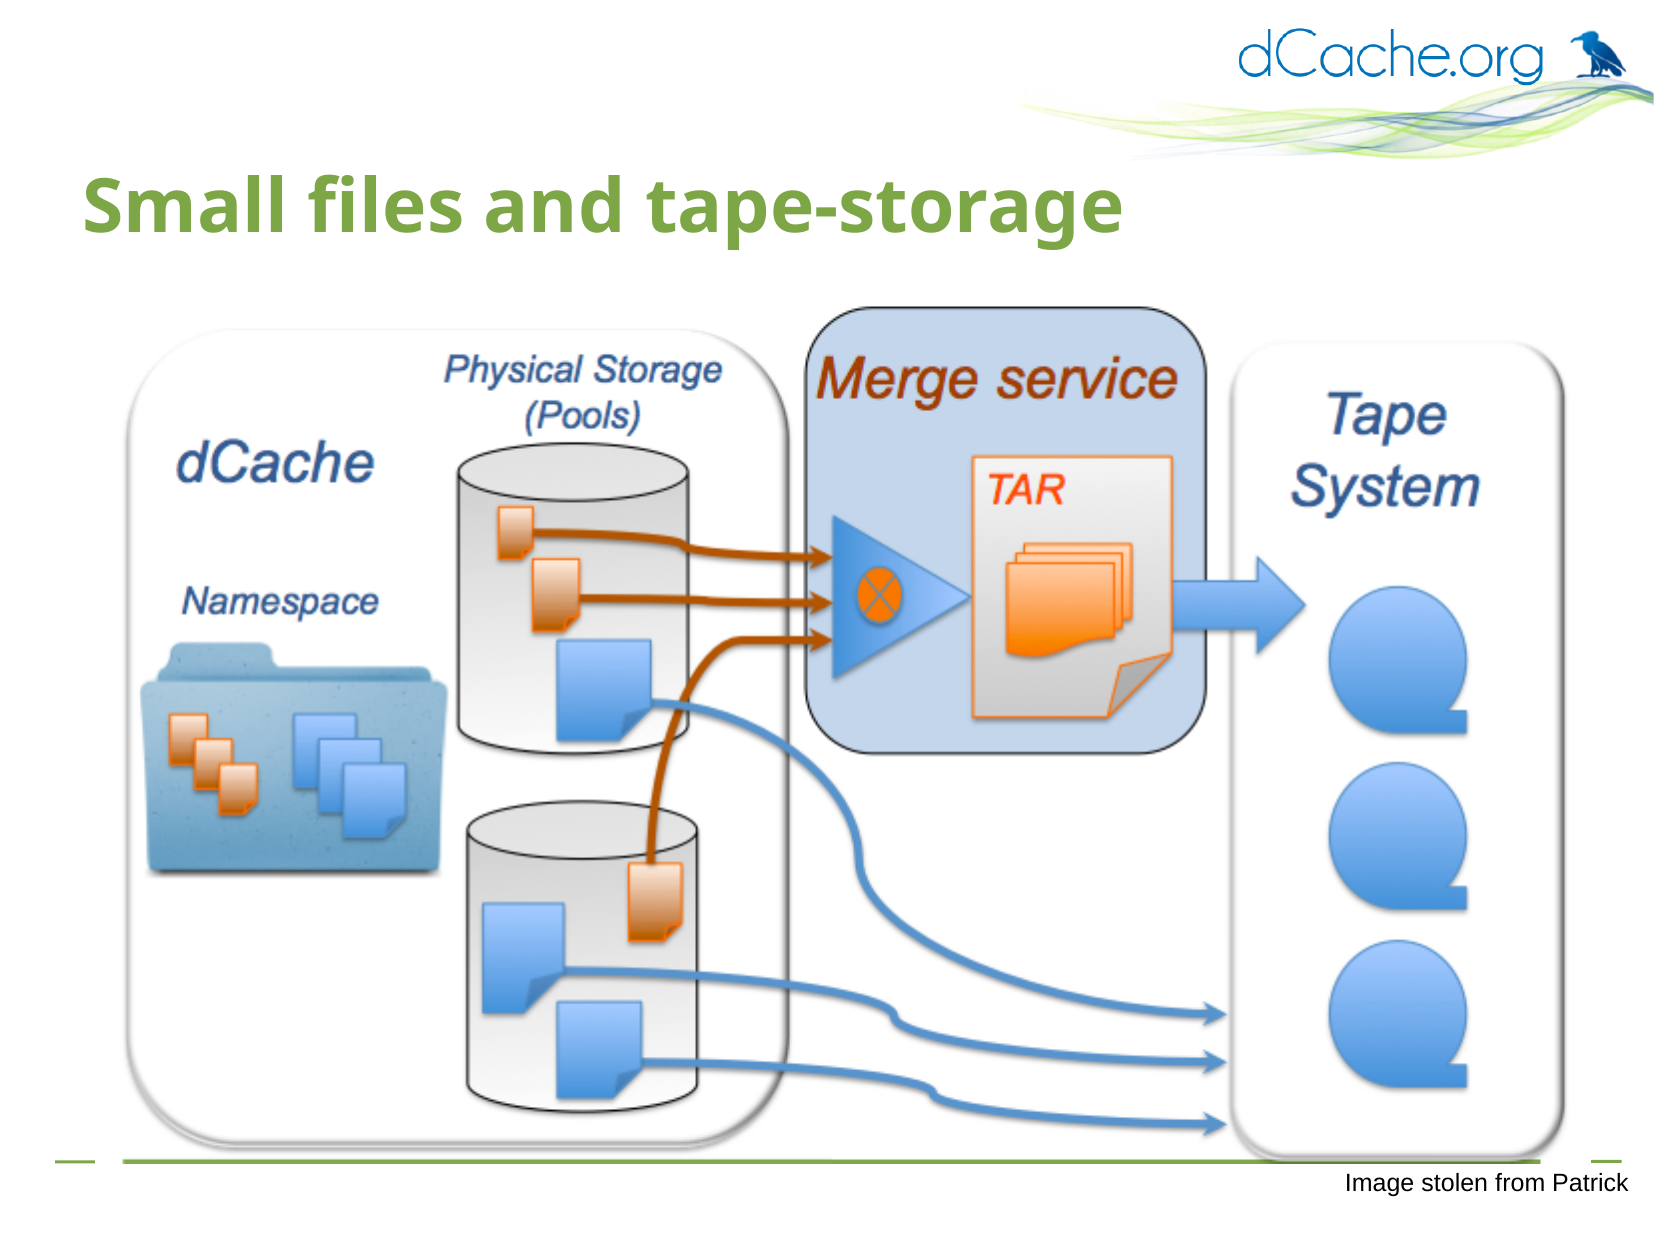

# Small files and tape-storage
Image stolen from Patrick